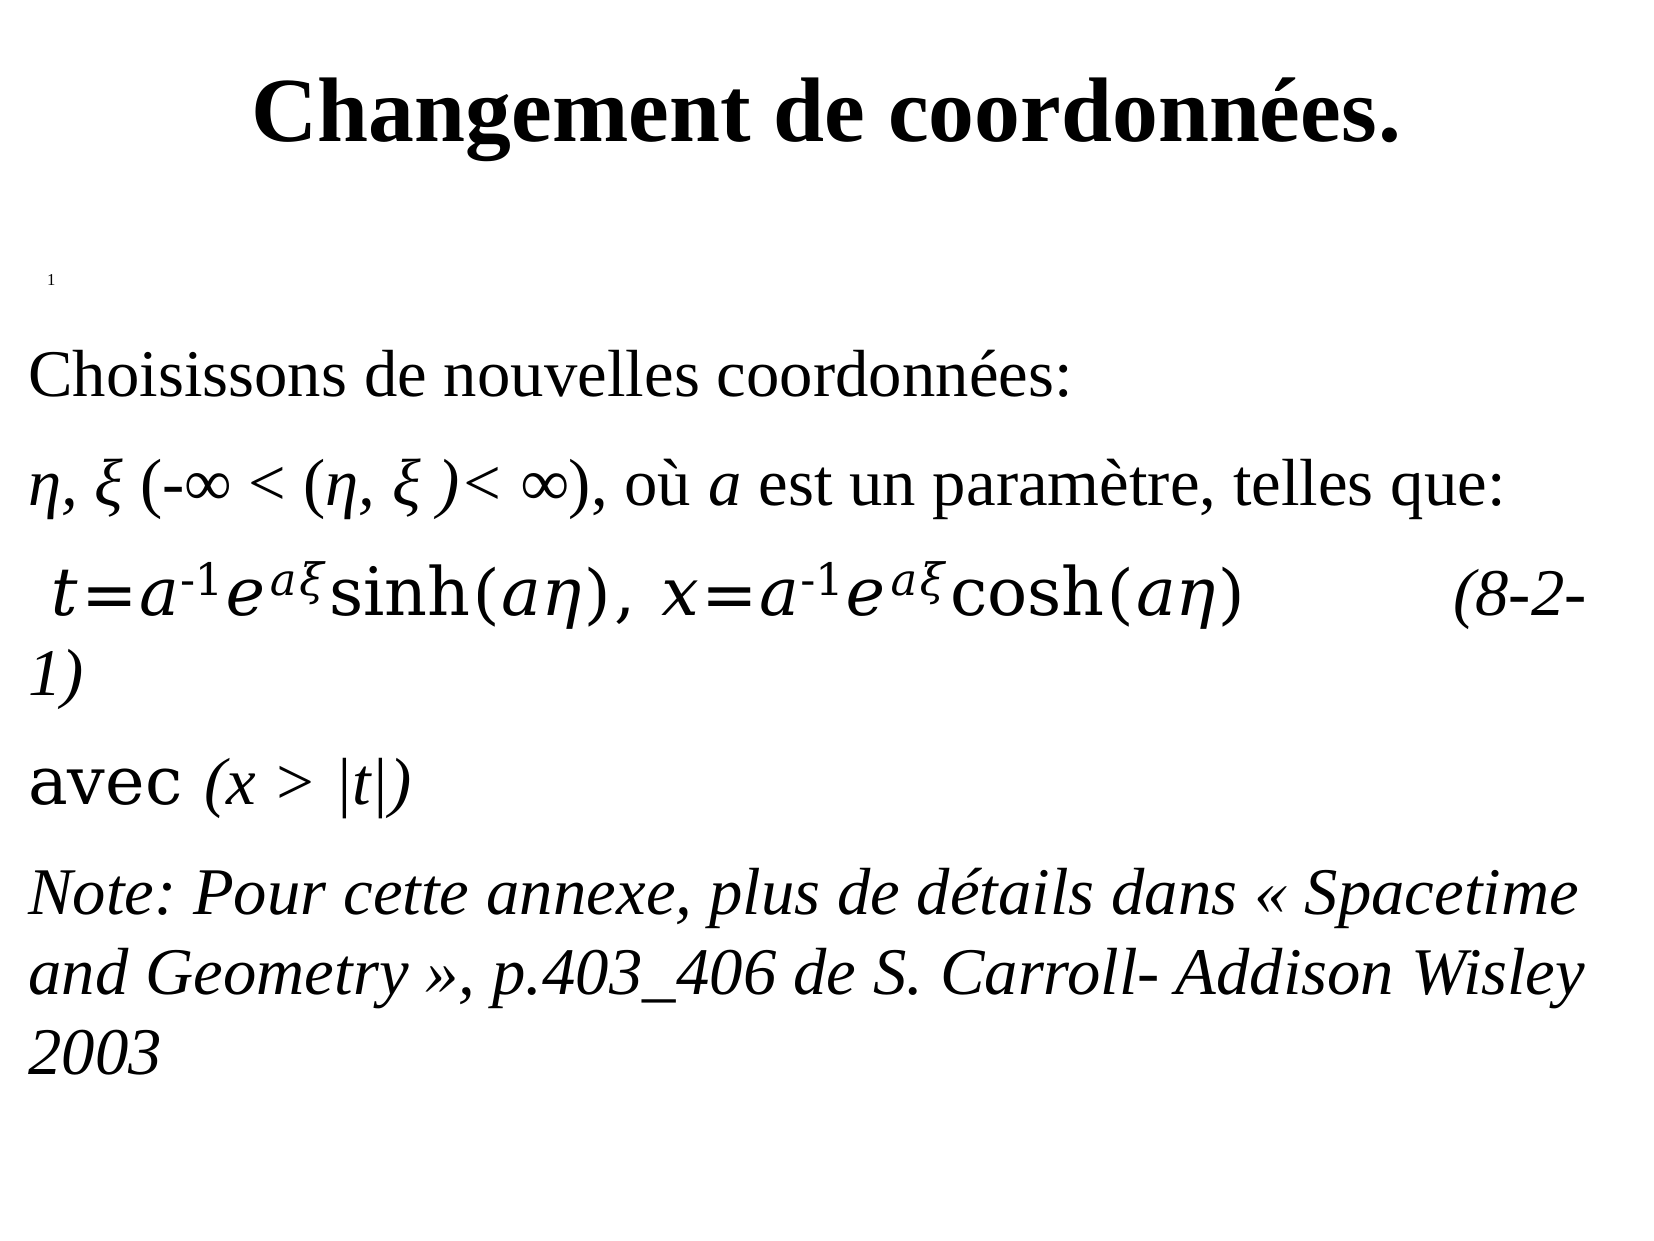

# Changement de coordonnées.
 1
Choisissons de nouvelles coordonnées:
η, ξ (-∞ < (η, ξ )< ∞), où a est un paramètre, telles que:
 𝑡=𝑎-1𝑒𝑎𝜉sinh(𝑎𝜂), 𝑥=𝑎-1𝑒𝑎𝜉cosh(𝑎𝜂) 			(8-2-1)
avec (x > |t|)
Note: Pour cette annexe, plus de détails dans « Spacetime and Geometry », p.403_406 de S. Carroll- Addison Wisley 2003